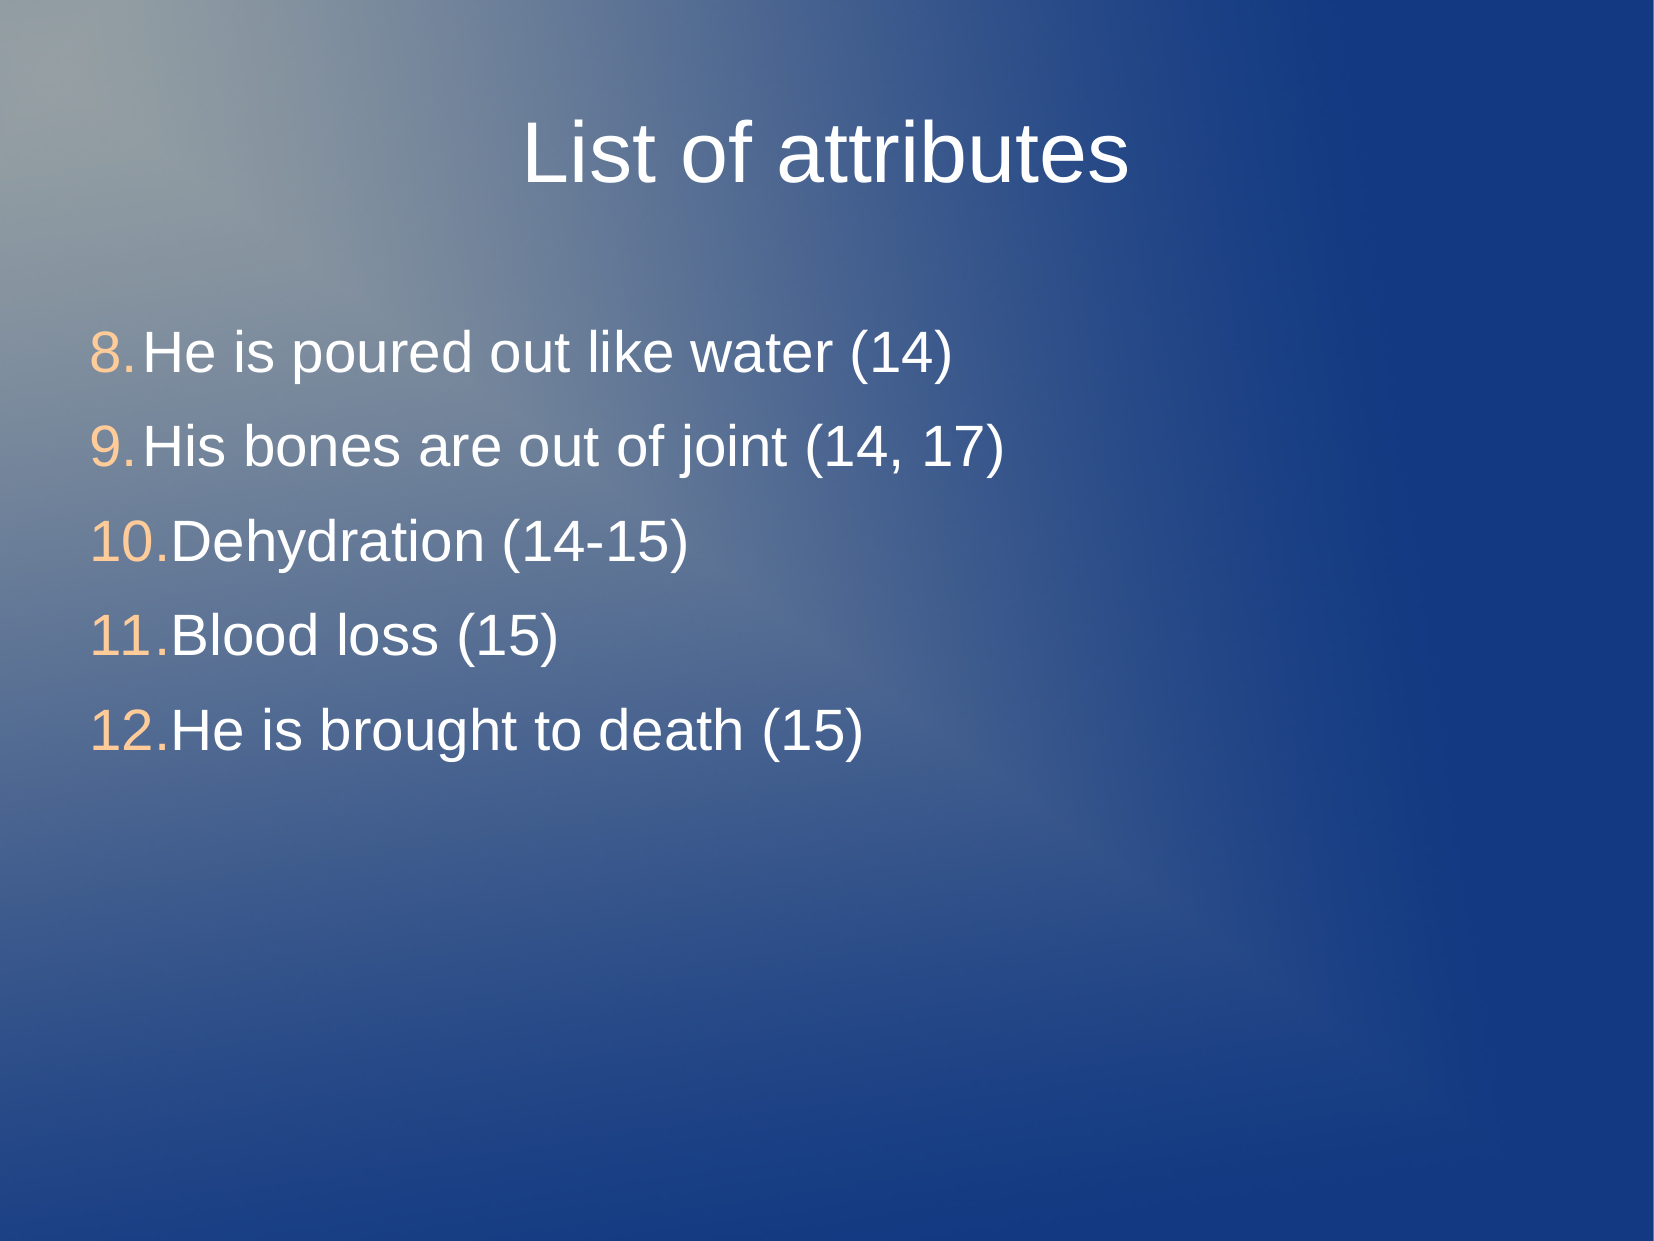

# List of attributes
He is poured out like water (14)
His bones are out of joint (14, 17)
Dehydration (14-15)
Blood loss (15)
He is brought to death (15)